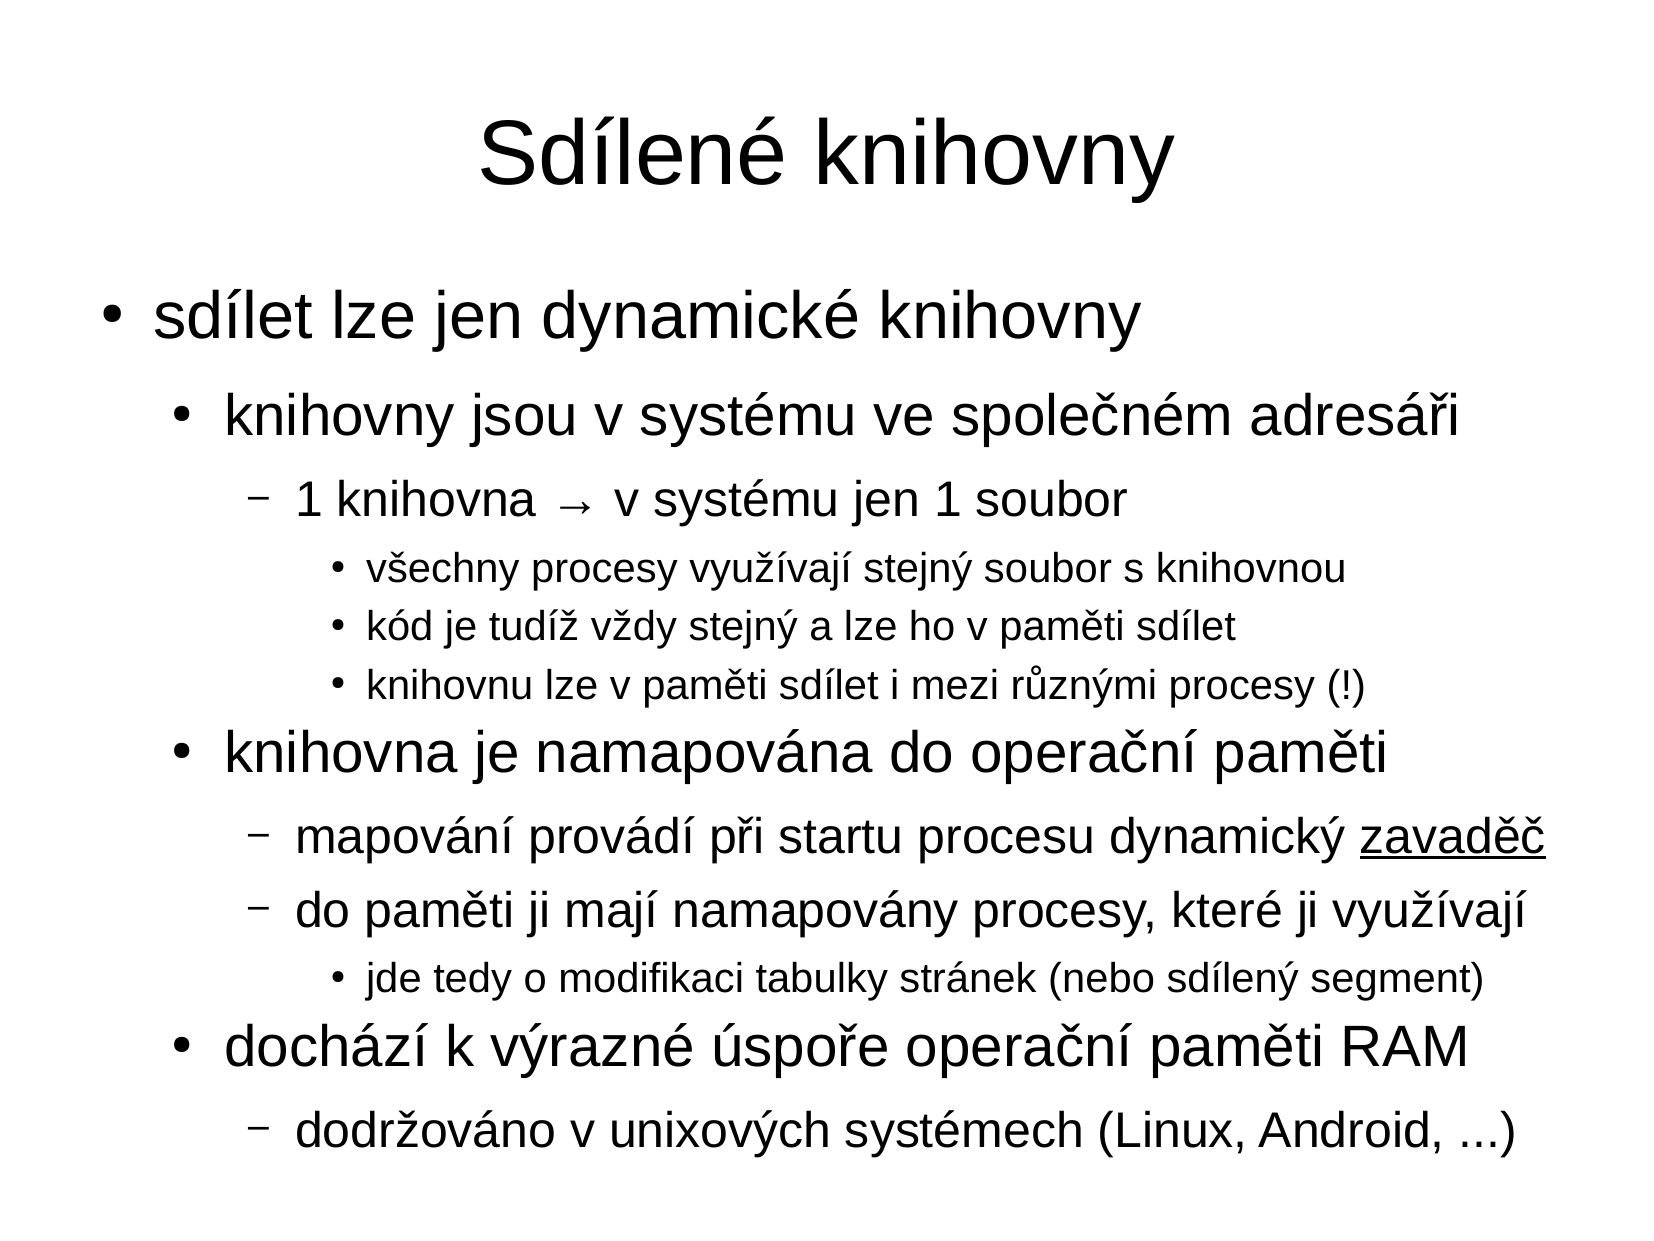

# Sdílené knihovny
sdílet lze jen dynamické knihovny
knihovny jsou v systému ve společném adresáři
1 knihovna → v systému jen 1 soubor
všechny procesy využívají stejný soubor s knihovnou
kód je tudíž vždy stejný a lze ho v paměti sdílet
knihovnu lze v paměti sdílet i mezi různými procesy (!)
knihovna je namapována do operační paměti
mapování provádí při startu procesu dynamický zavaděč
do paměti ji mají namapovány procesy, které ji využívají
jde tedy o modifikaci tabulky stránek (nebo sdílený segment)
dochází k výrazné úspoře operační paměti RAM
dodržováno v unixových systémech (Linux, Android, ...)